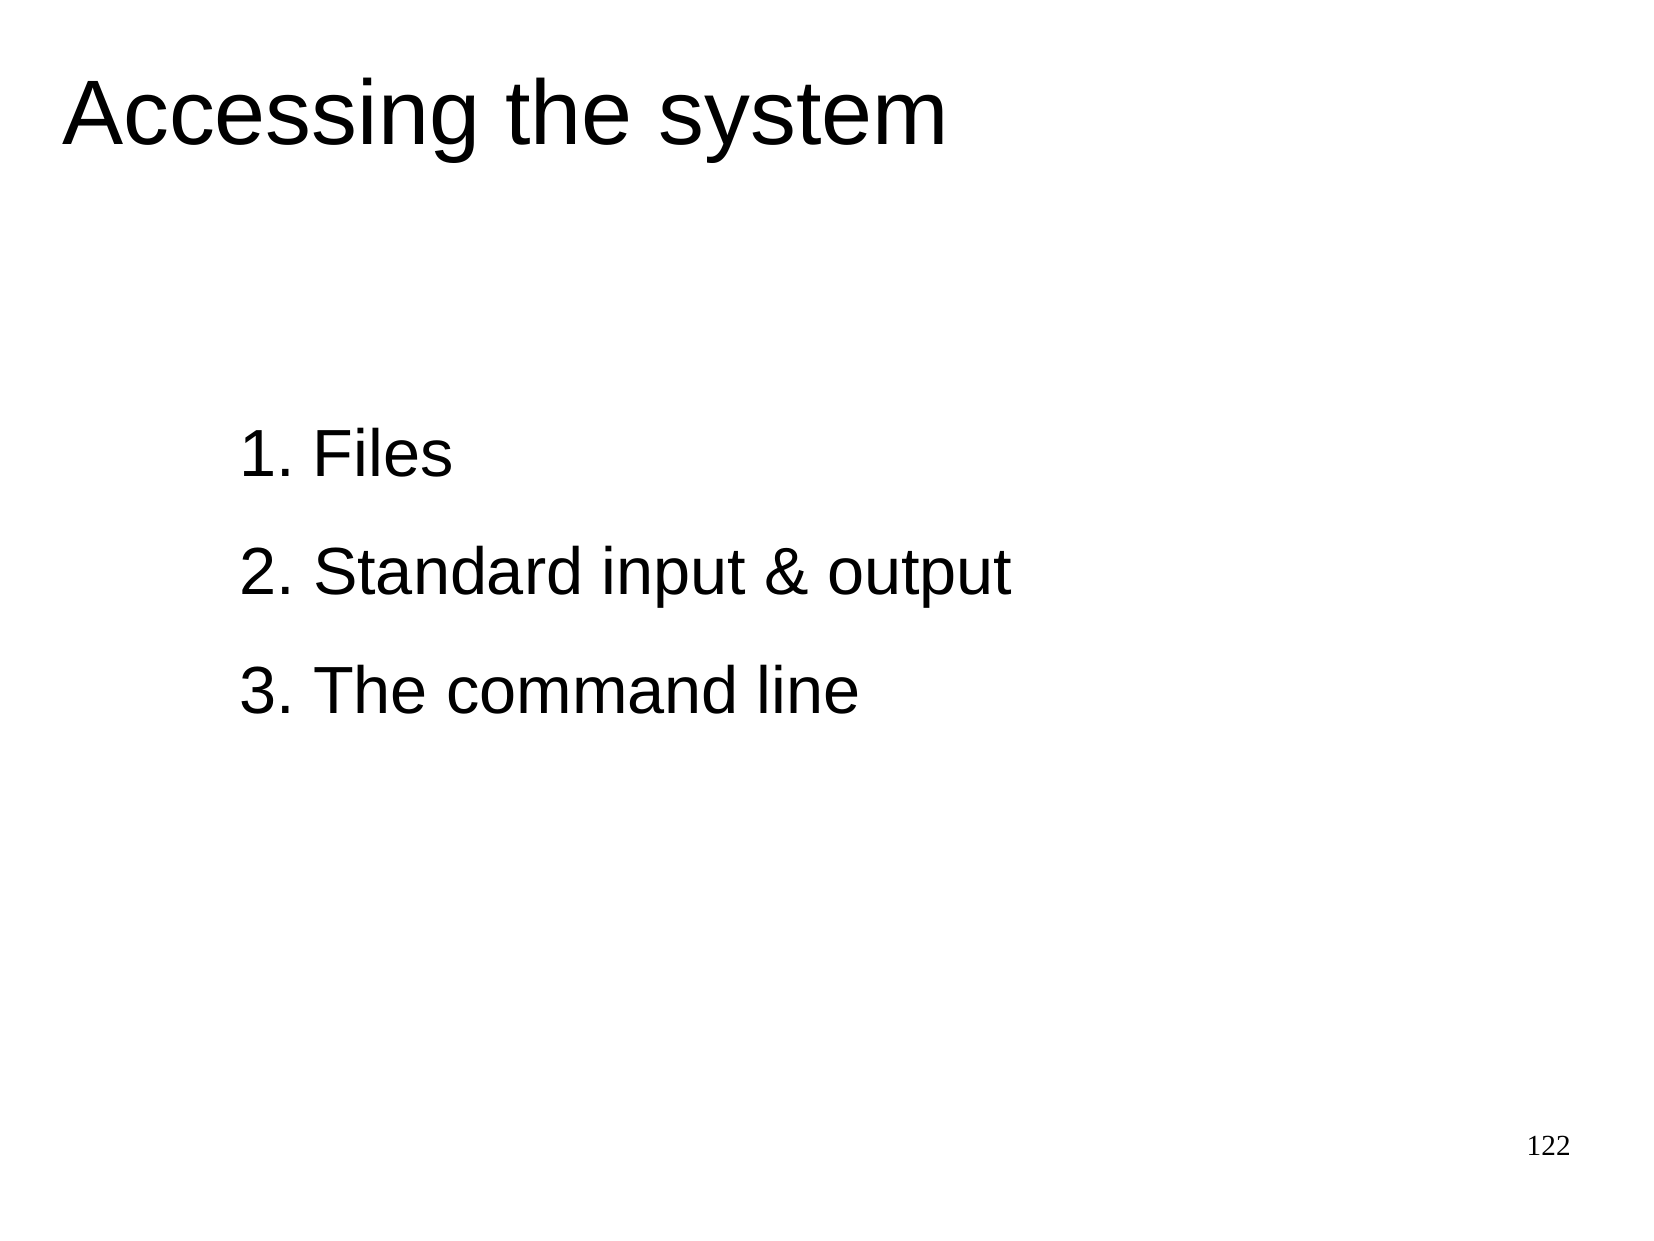

Accessing the system
1.	Files
2.	Standard input & output
3.	The command line
122